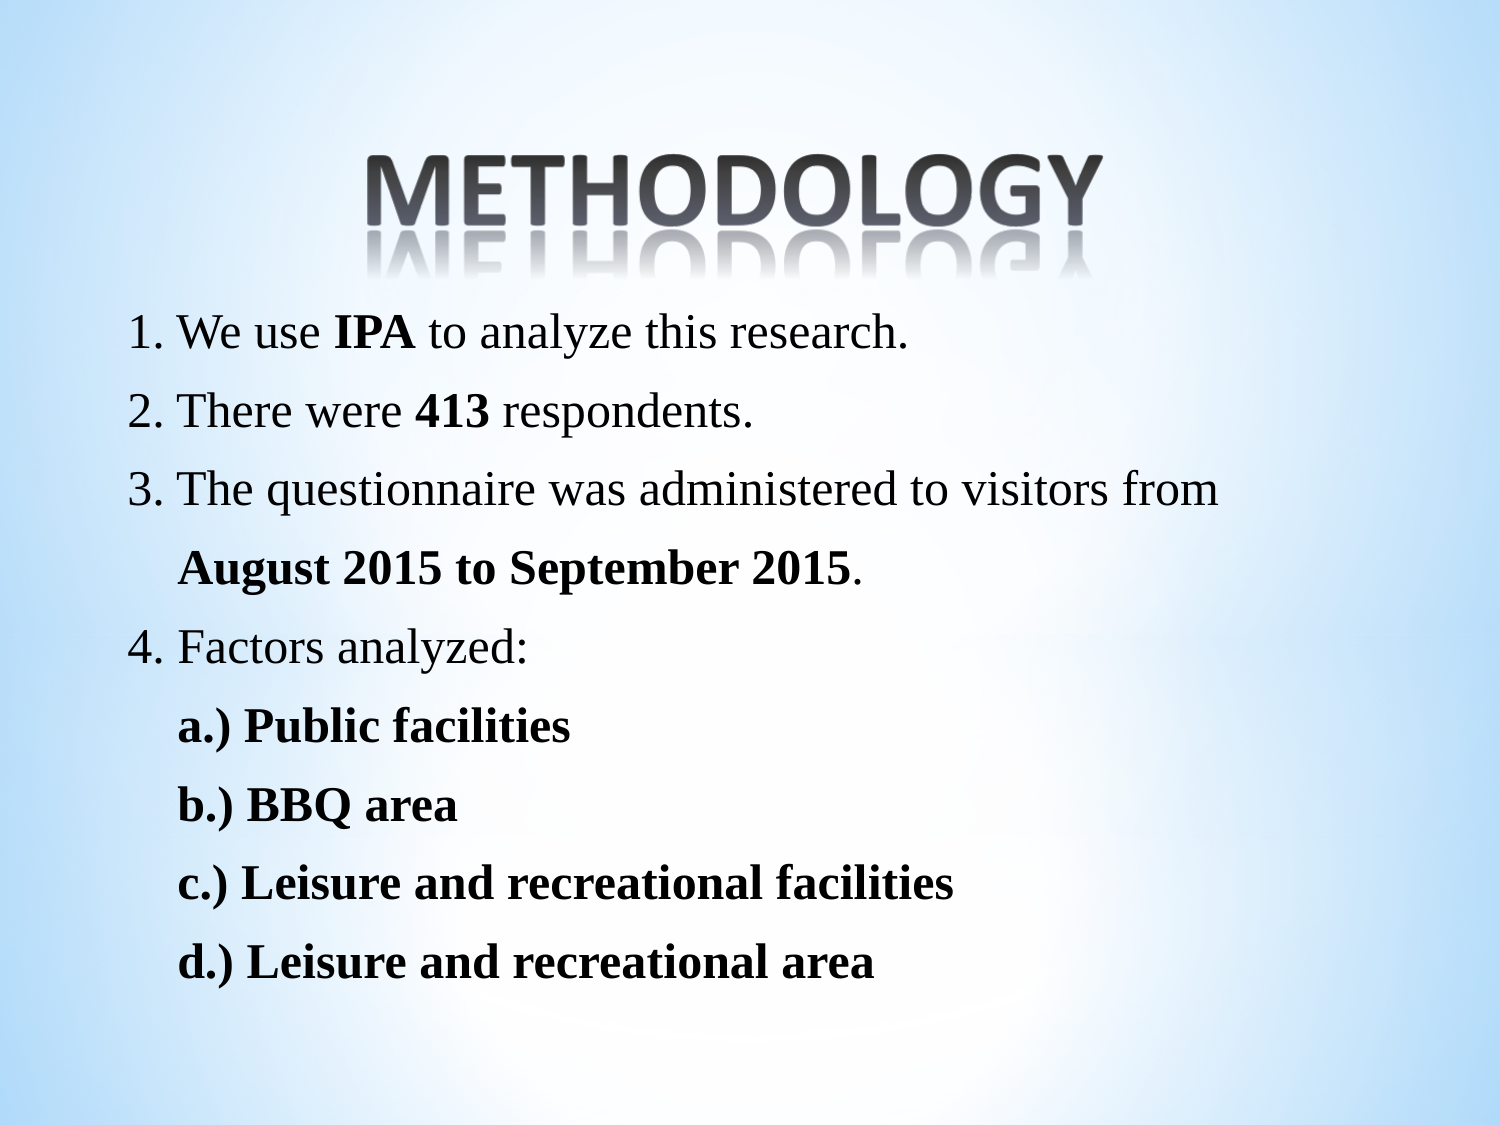

# 1. We use IPA to analyze this research.
2. There were 413 respondents.
3. The questionnaire was administered to visitors from
 August 2015 to September 2015.
4. Factors analyzed:
 a.) Public facilities
 b.) BBQ area
 c.) Leisure and recreational facilities
 d.) Leisure and recreational area